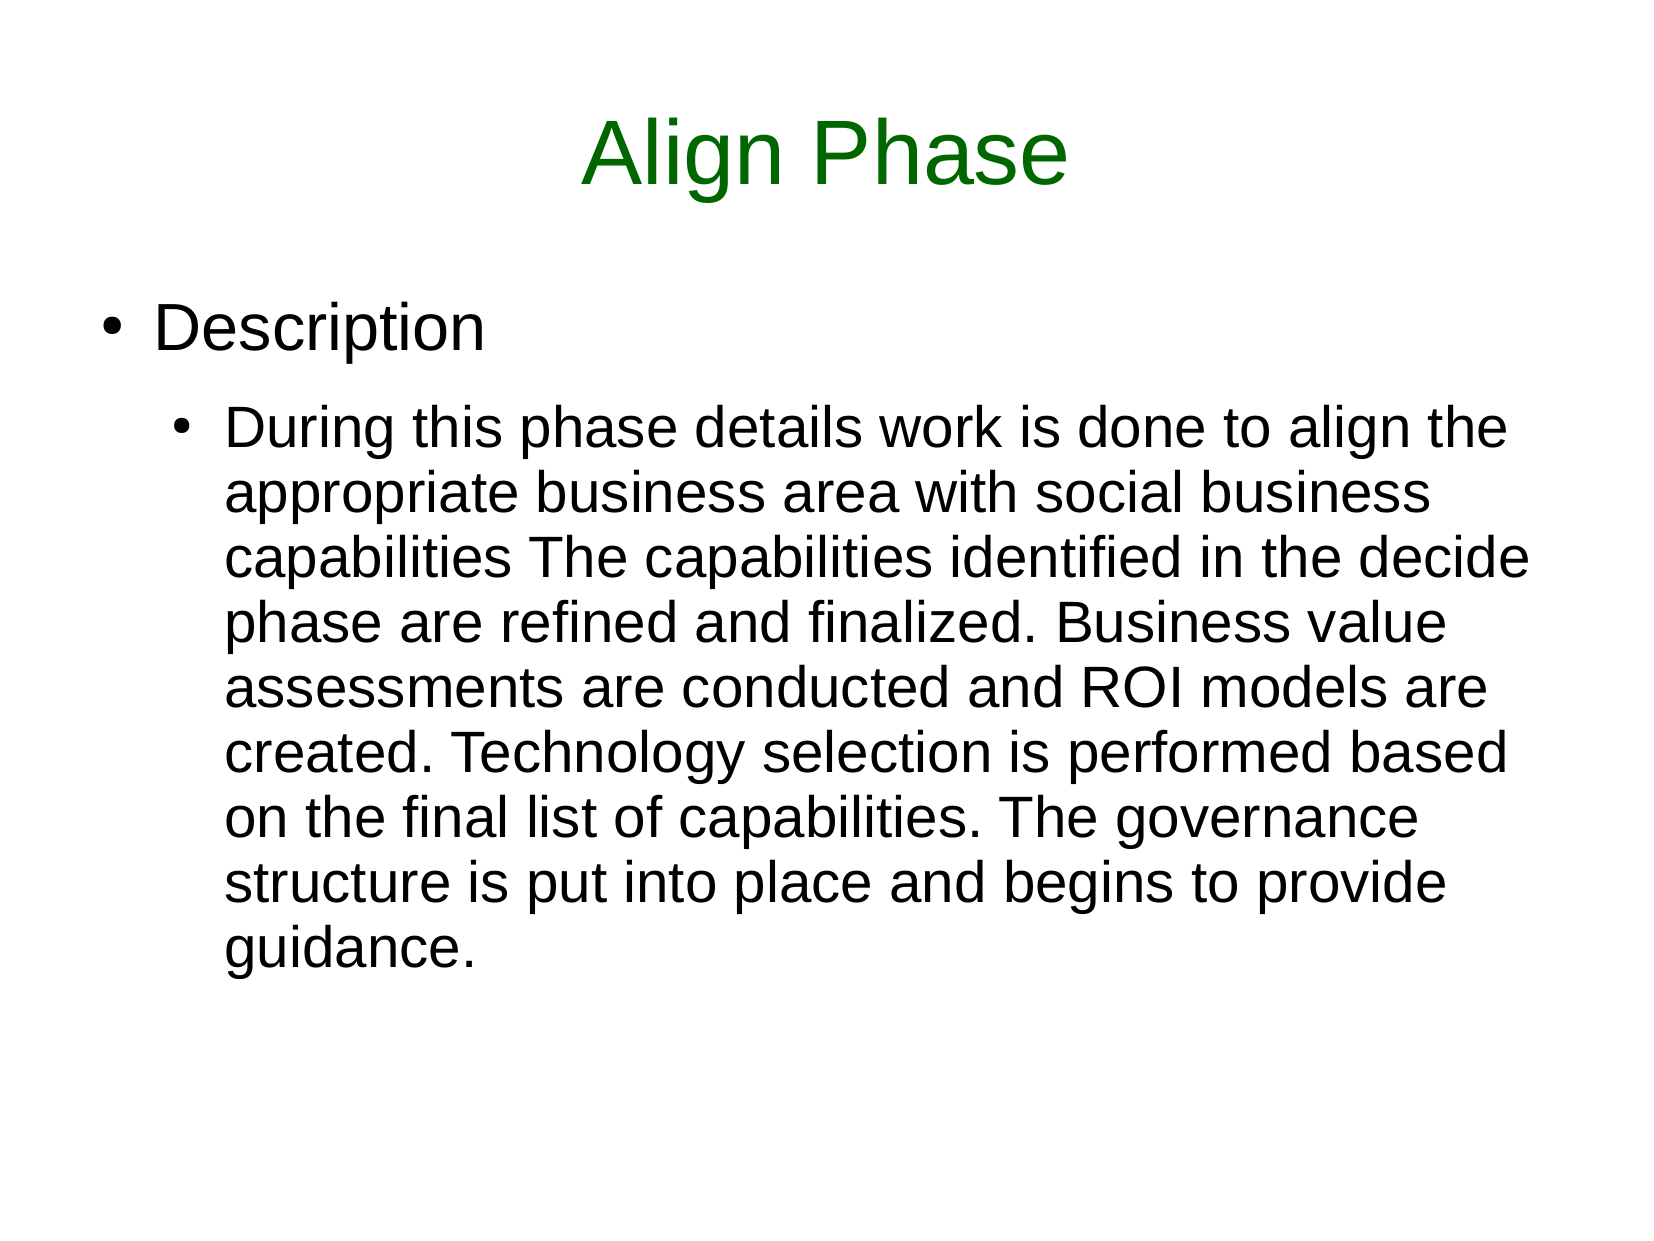

# Align Phase
Description
During this phase details work is done to align the appropriate business area with social business capabilities The capabilities identified in the decide phase are refined and finalized. Business value assessments are conducted and ROI models are created. Technology selection is performed based on the final list of capabilities. The governance structure is put into place and begins to provide guidance.